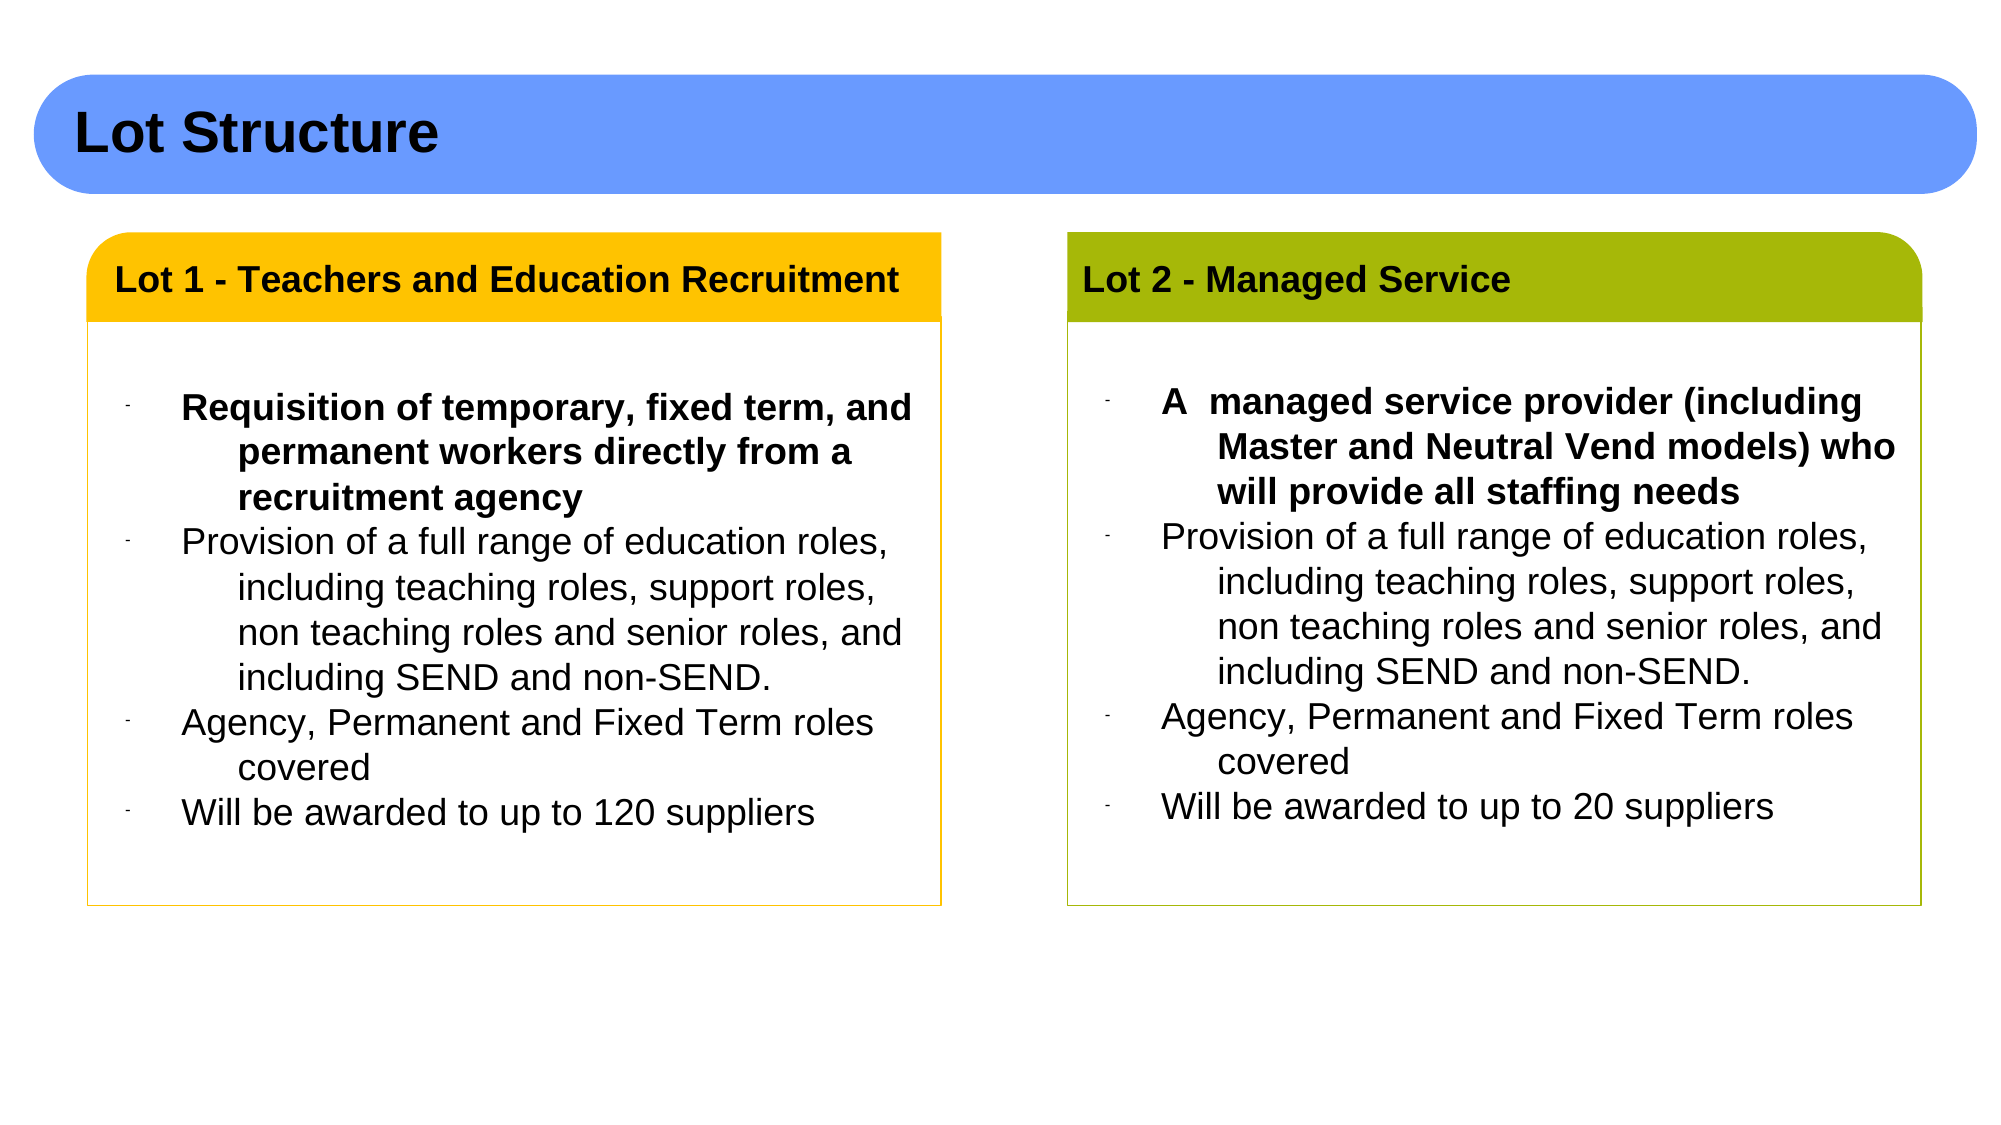

Lot Structure
Lot 2 - Managed Service
Lot 1 - Teachers and Education Recruitment
A managed service provider (including Master and Neutral Vend models) who will provide all staffing needs
Provision of a full range of education roles, including teaching roles, support roles, non teaching roles and senior roles, and including SEND and non-SEND.
Agency, Permanent and Fixed Term roles covered
Will be awarded to up to 20 suppliers
# Requisition of temporary, fixed term, and permanent workers directly from a recruitment agency
Provision of a full range of education roles, including teaching roles, support roles, non teaching roles and senior roles, and including SEND and non-SEND.
Agency, Permanent and Fixed Term roles covered
Will be awarded to up to 120 suppliers